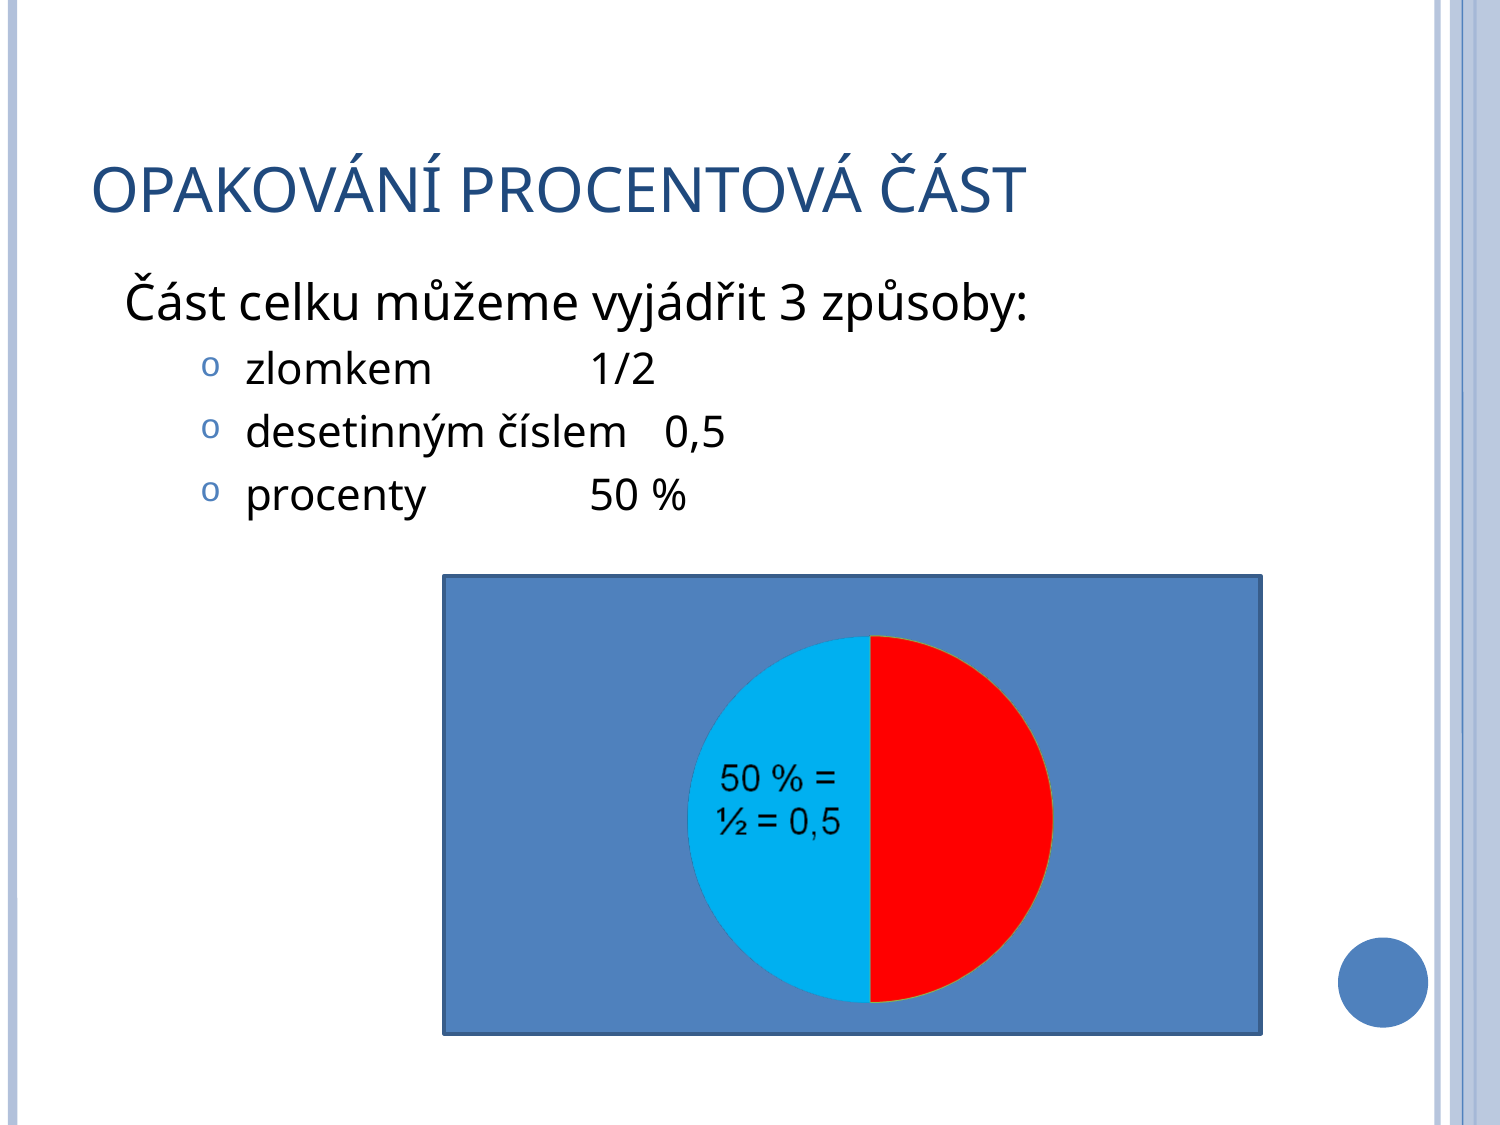

# OPAKOVÁNÍ procentová část
Část celku můžeme vyjádřit 3 způsoby:
zlomkem			1/2
desetinným číslem	0,5
procenty			50 %